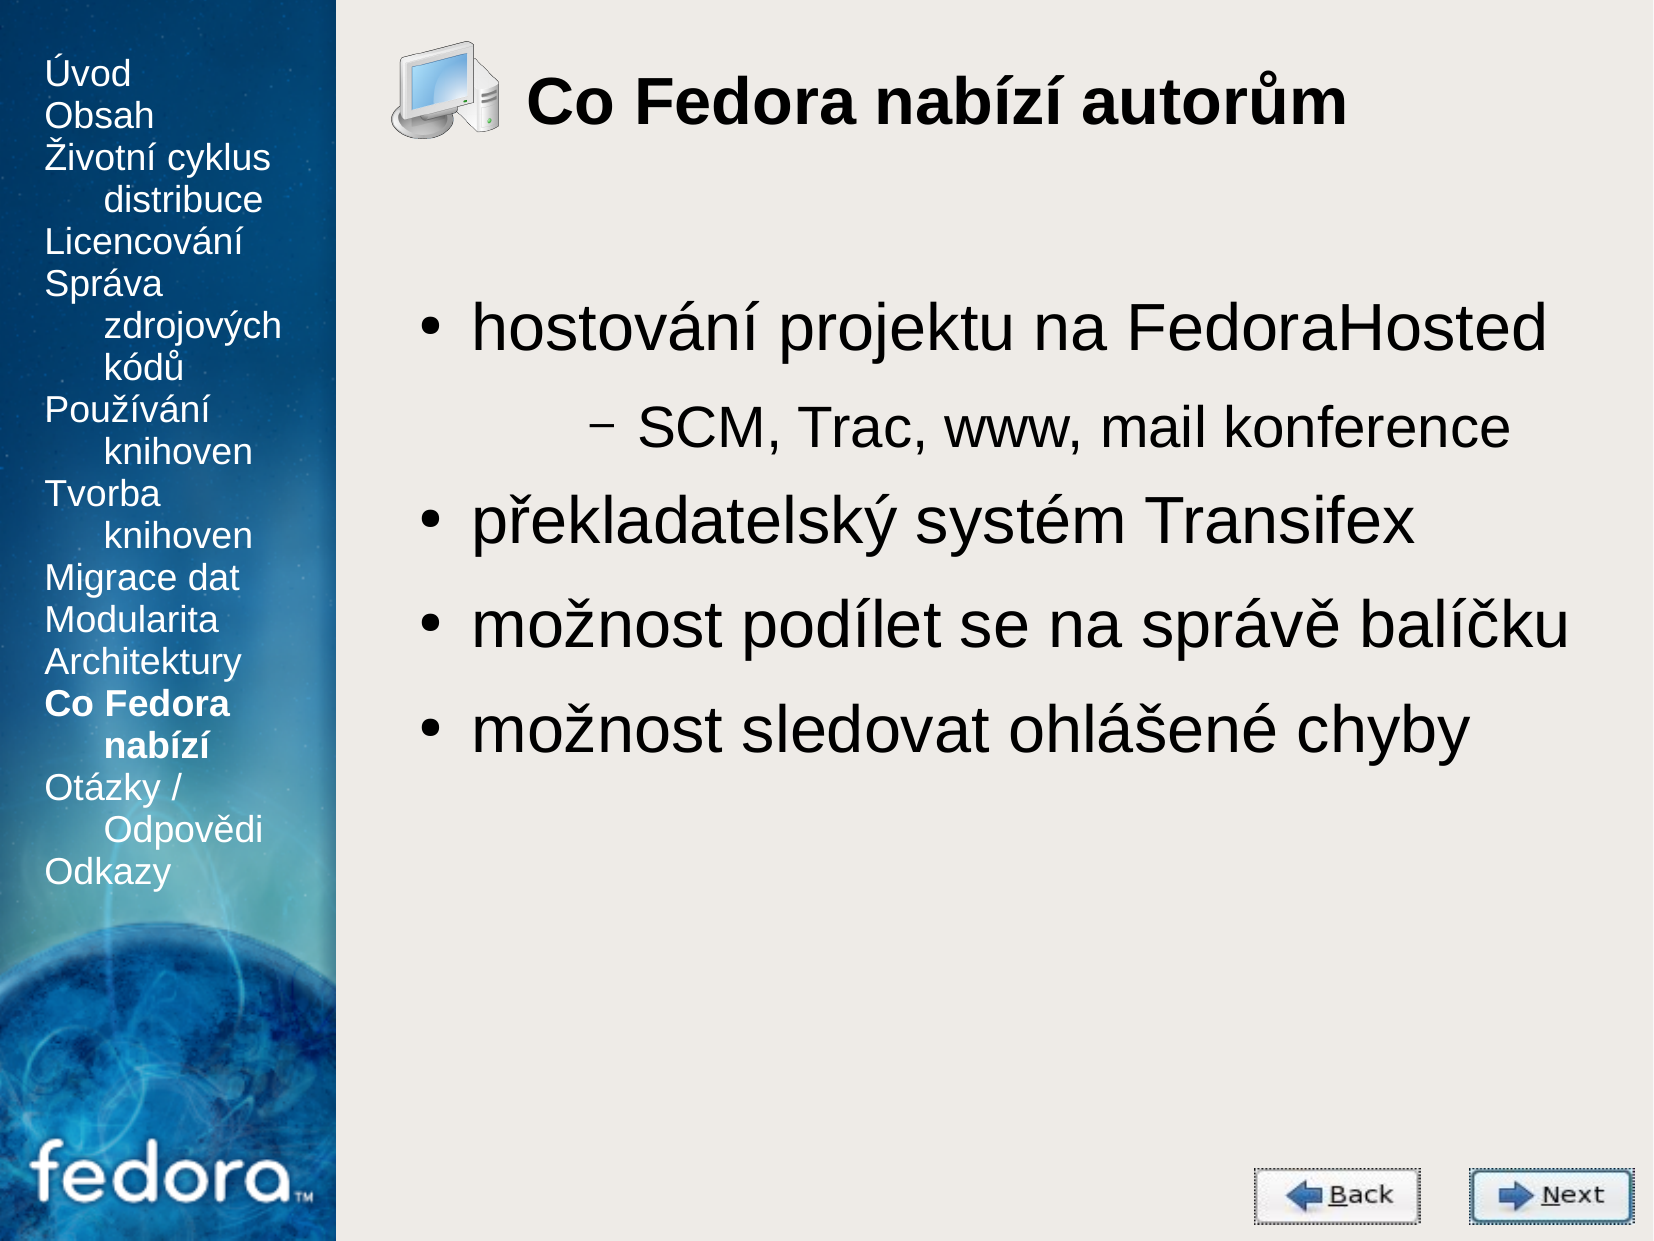

Úvod
Obsah
Životní cyklus distribuce
Licencování
Správa zdrojových kódů
Používání knihoven
Tvorba knihoven
Migrace dat
Modularita
Architektury
Co Fedora nabízí
Otázky / Odpovědi
Odkazy
# Agenda
Co Fedora nabízí autorům
hostování projektu na FedoraHosted
SCM, Trac, www, mail konference
překladatelský systém Transifex
možnost podílet se na správě balíčku
možnost sledovat ohlášené chyby